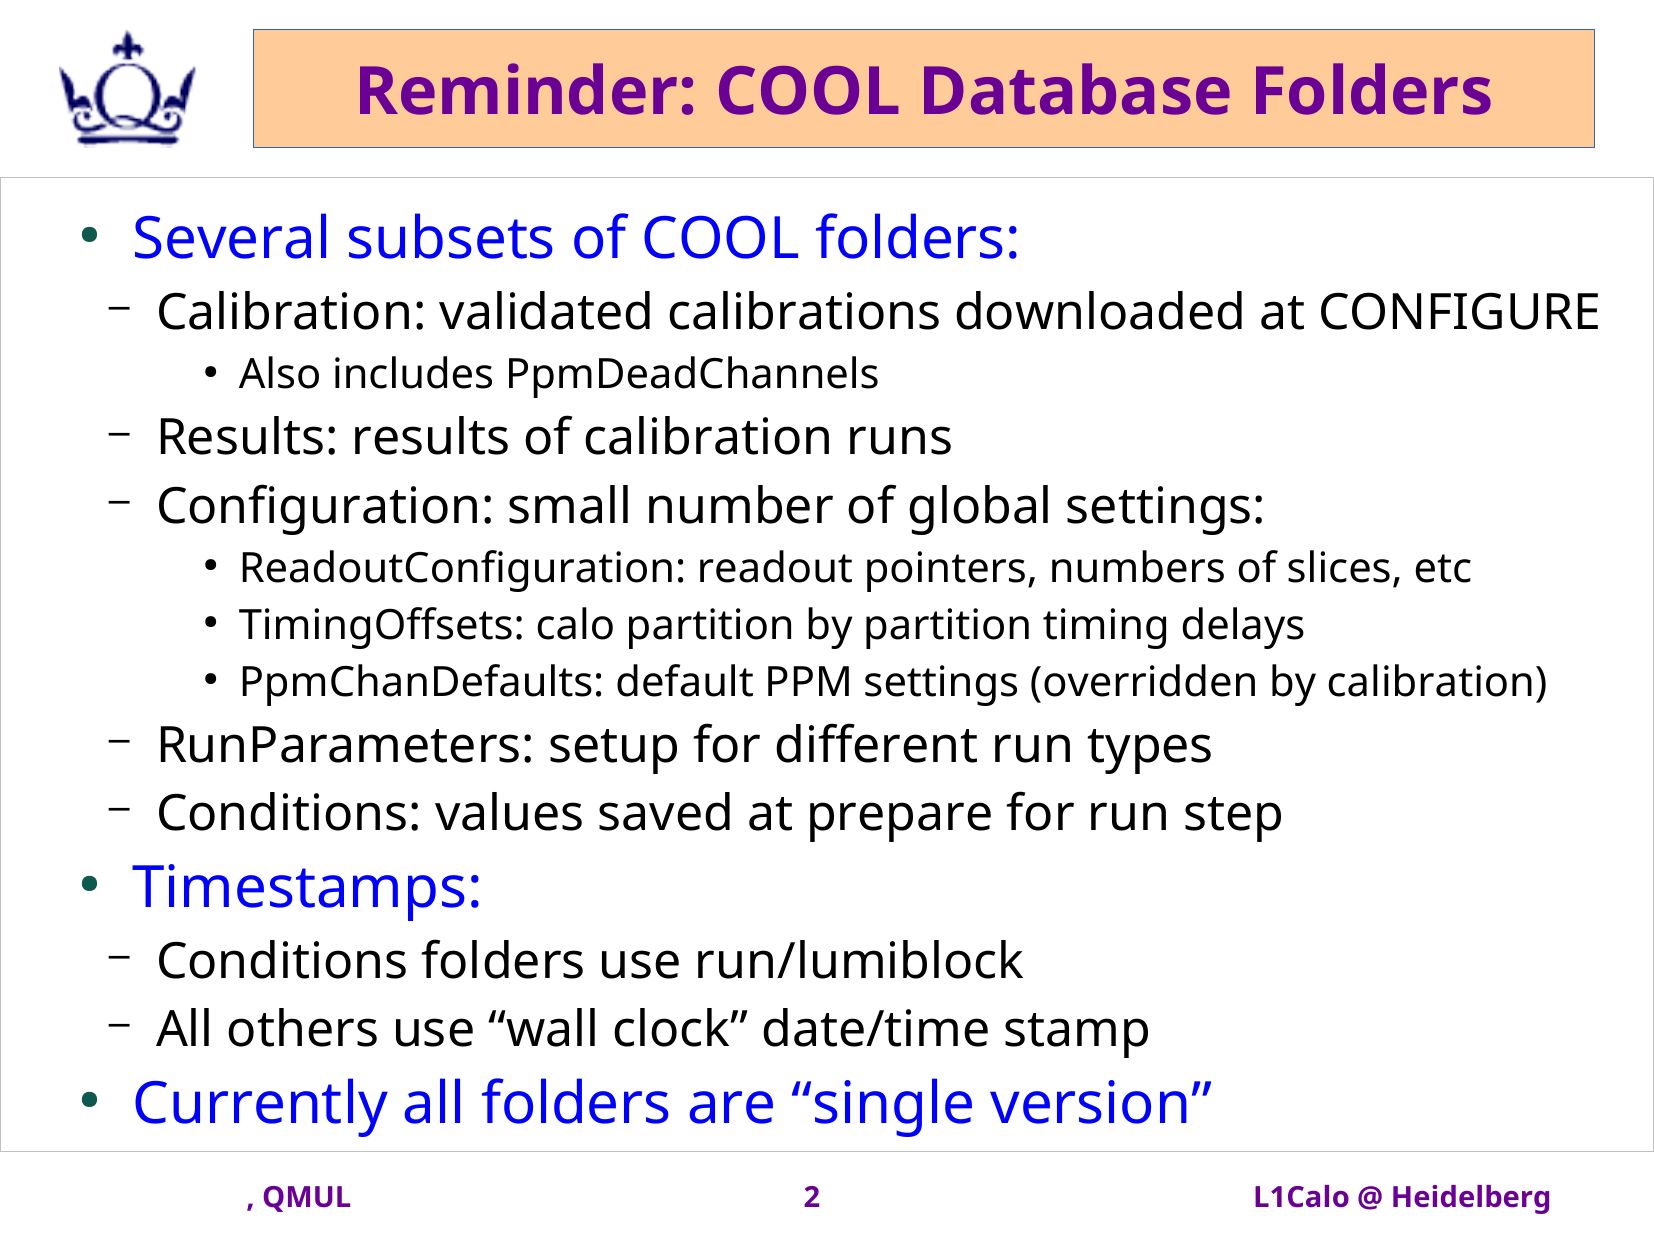

# Reminder: COOL Database Folders
Several subsets of COOL folders:
Calibration: validated calibrations downloaded at CONFIGURE
Also includes PpmDeadChannels
Results: results of calibration runs
Configuration: small number of global settings:
ReadoutConfiguration: readout pointers, numbers of slices, etc
TimingOffsets: calo partition by partition timing delays
PpmChanDefaults: default PPM settings (overridden by calibration)
RunParameters: setup for different run types
Conditions: values saved at prepare for run step
Timestamps:
Conditions folders use run/lumiblock
All others use “wall clock” date/time stamp
Currently all folders are “single version”